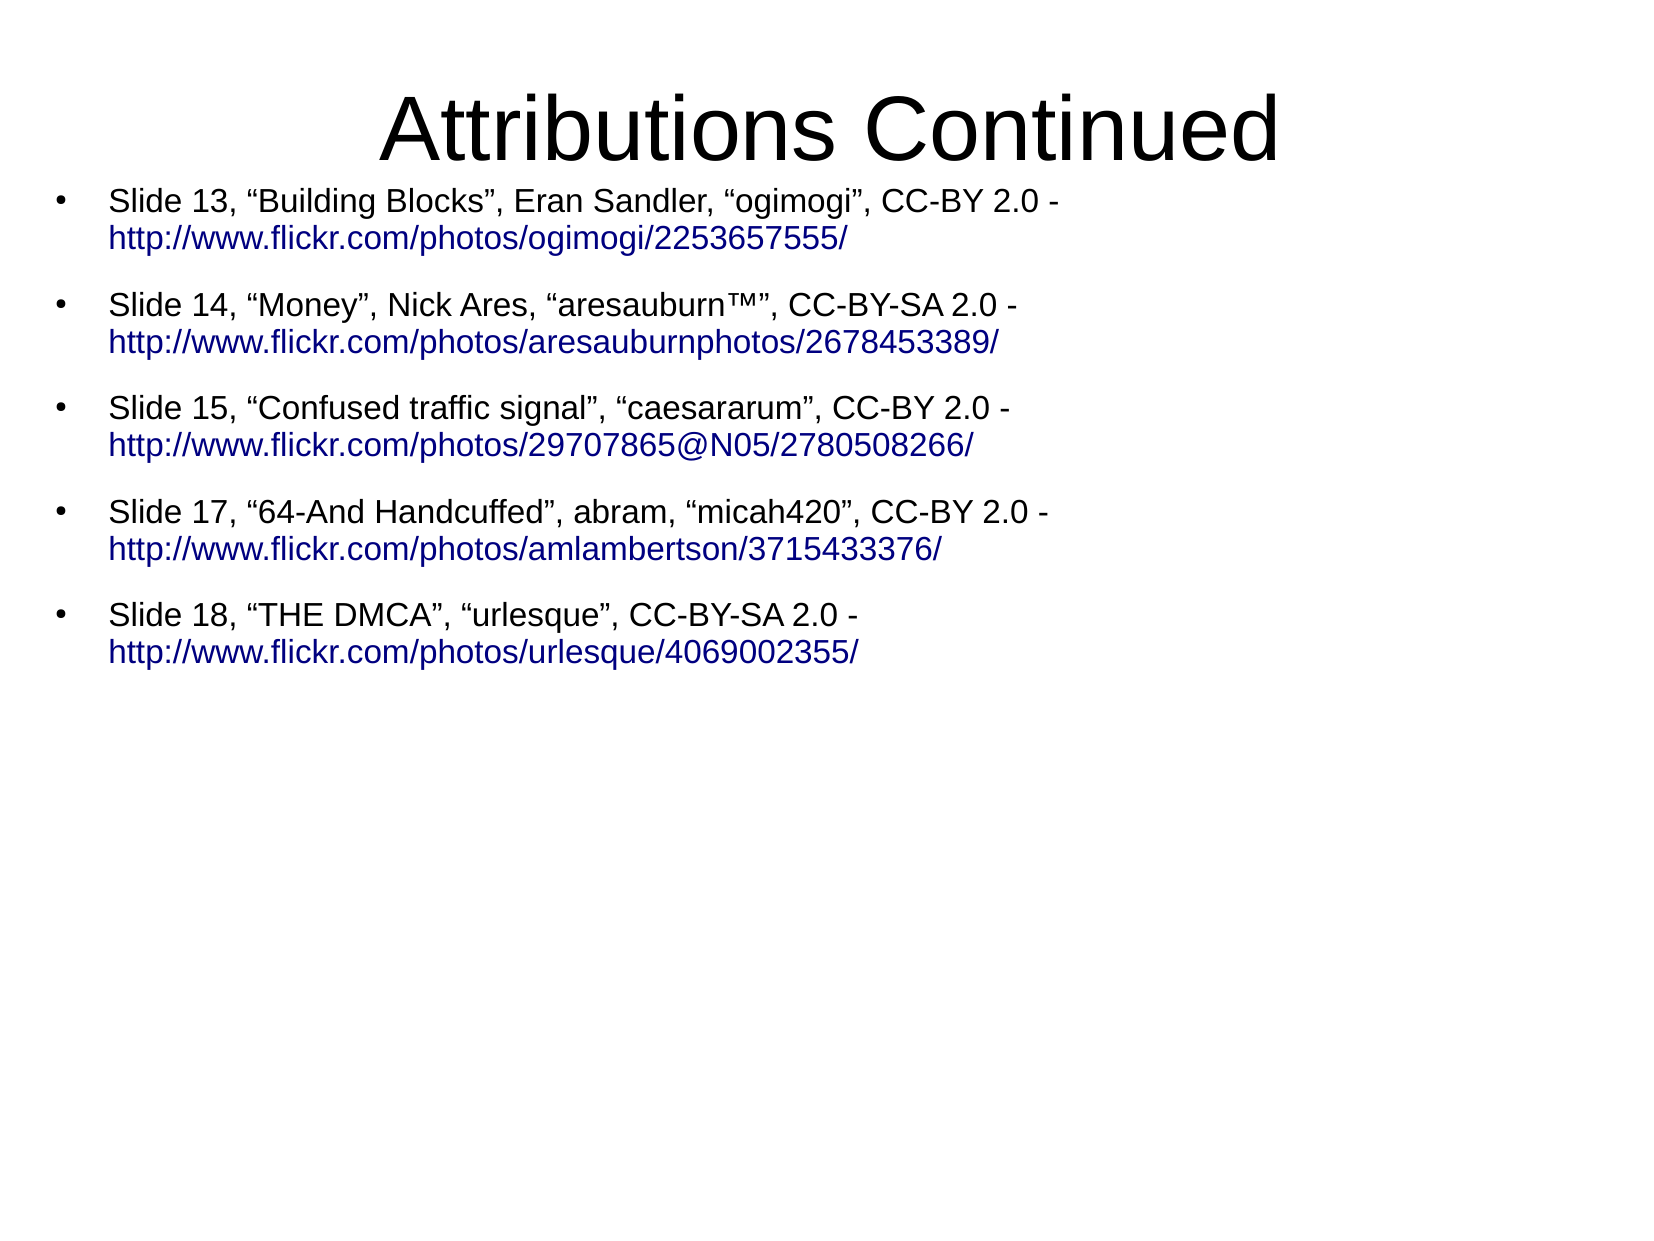

# Attributions Continued
Slide 13, “Building Blocks”, Eran Sandler, “ogimogi”, CC-BY 2.0 -
http://www.flickr.com/photos/ogimogi/2253657555/
Slide 14, “Money”, Nick Ares, “aresauburn™”, CC-BY-SA 2.0 -
http://www.flickr.com/photos/aresauburnphotos/2678453389/
Slide 15, “Confused traffic signal”, “caesararum”, CC-BY 2.0 -
http://www.flickr.com/photos/29707865@N05/2780508266/
Slide 17, “64-And Handcuffed”, abram, “micah420”, CC-BY 2.0 -
http://www.flickr.com/photos/amlambertson/3715433376/
Slide 18, “THE DMCA”, “urlesque”, CC-BY-SA 2.0 -
http://www.flickr.com/photos/urlesque/4069002355/